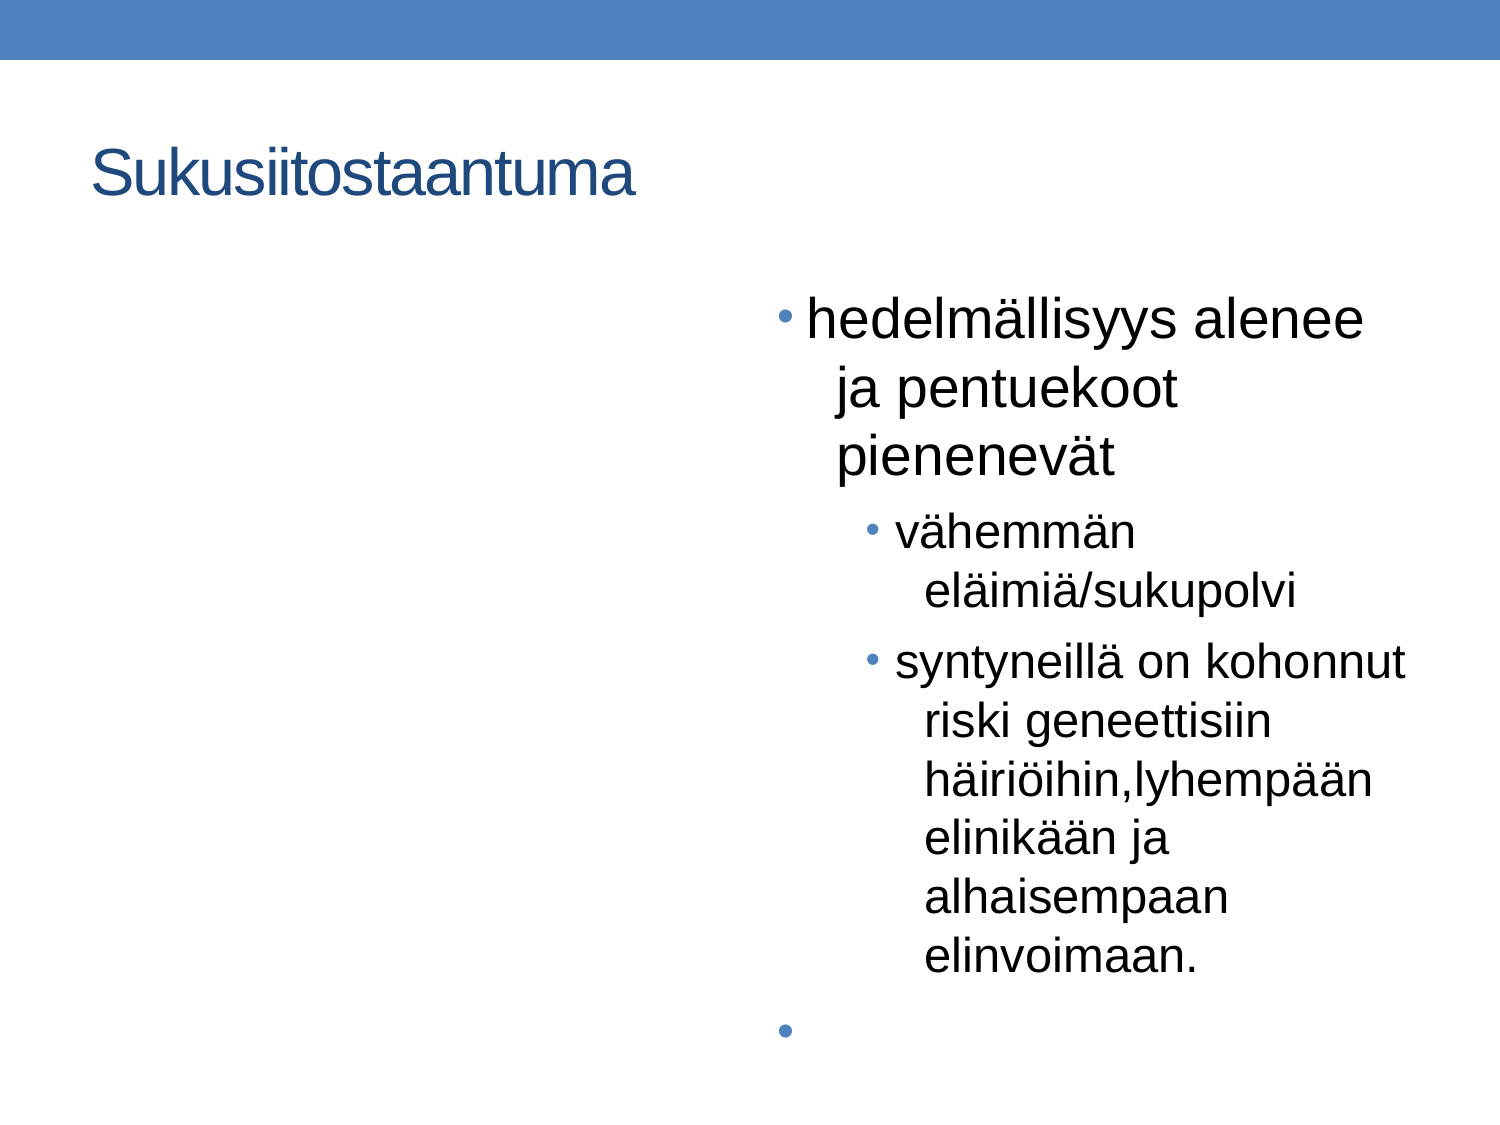

# Sukusiitostaantuma
hedelmällisyys alenee ja pentuekoot pienenevät
vähemmän eläimiä/sukupolvi
syntyneillä on kohonnut riski geneettisiin häiriöihin,lyhempään elinikään ja alhaisempaan elinvoimaan.